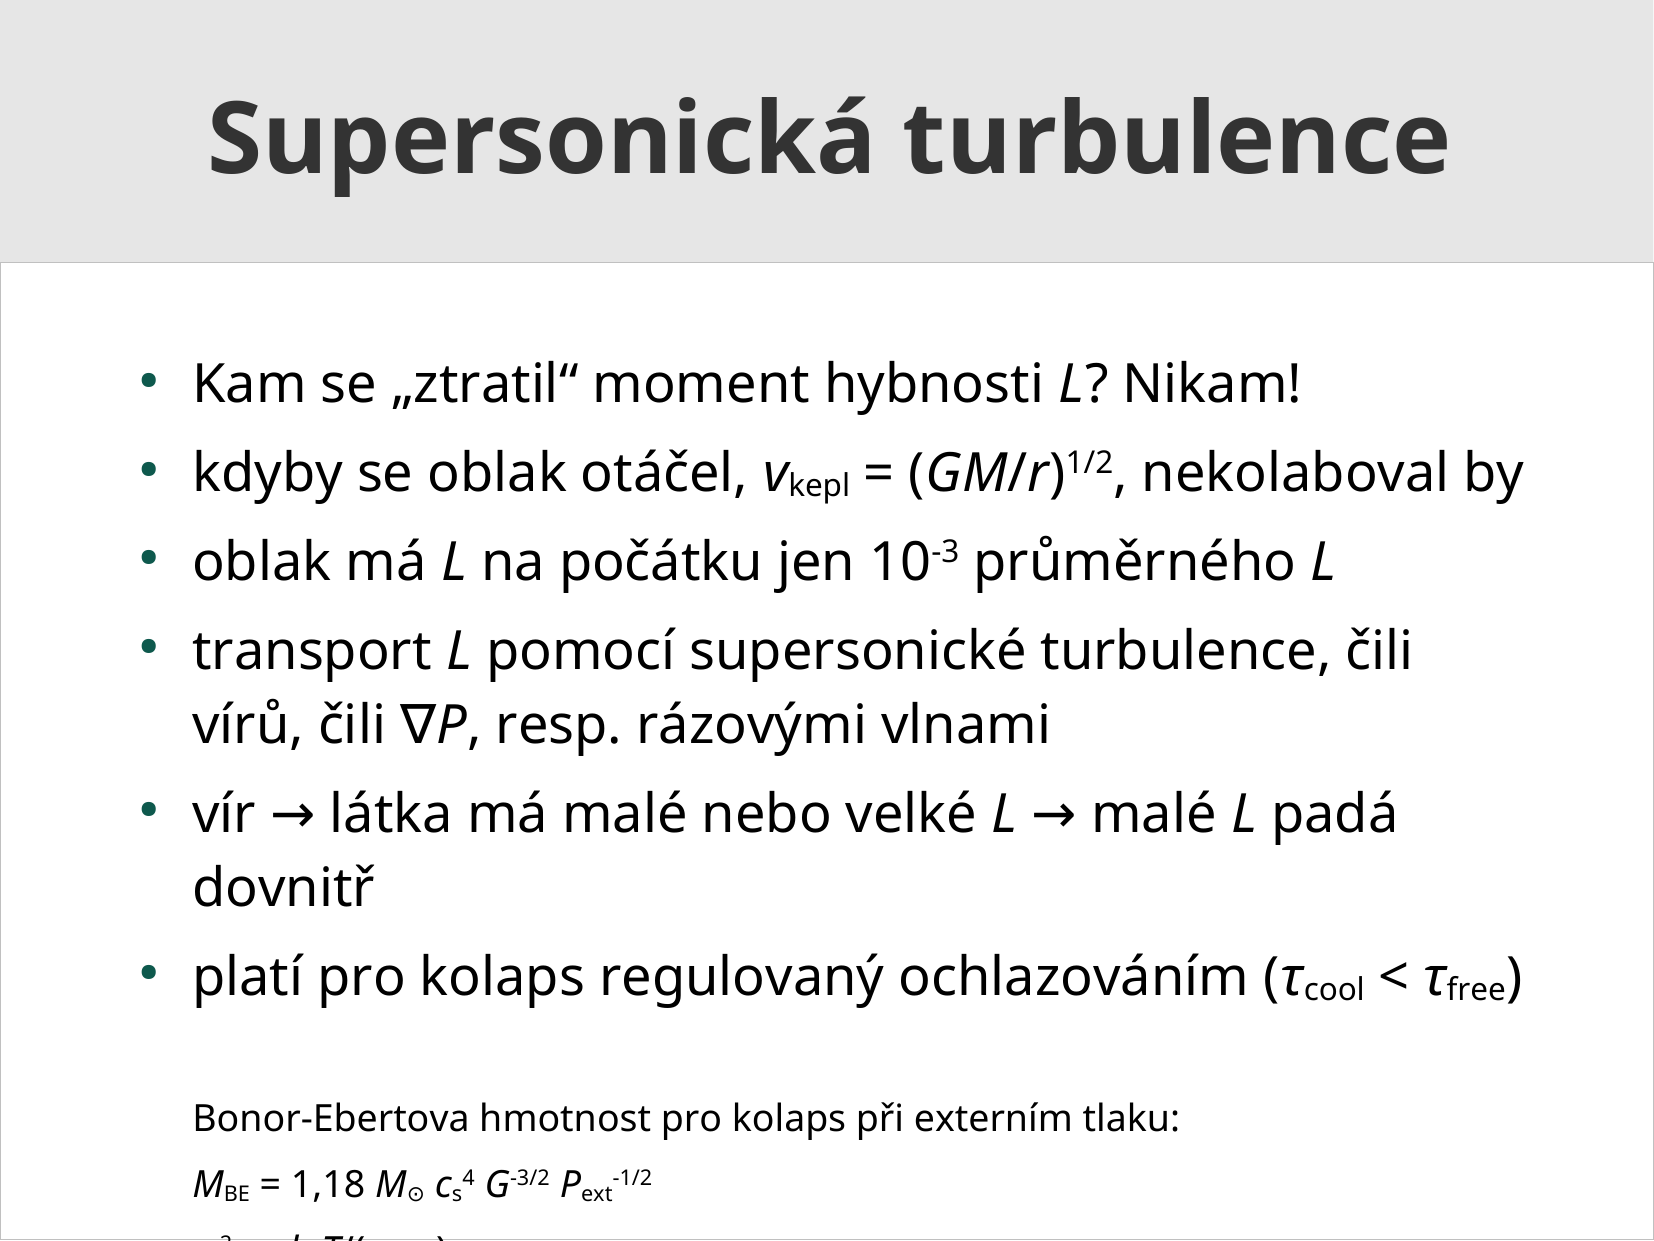

# Supersonická turbulence
Kam se „ztratil“ moment hybnosti L? Nikam!
kdyby se oblak otáčel, vkepl = (GM/r)1/2, nekolaboval by
oblak má L na počátku jen 10-3 průměrného L
transport L pomocí supersonické turbulence, čili vírů, čili ∇P, resp. rázovými vlnami
vír → látka má malé nebo velké L → malé L padá dovnitř
platí pro kolaps regulovaný ochlazováním (τcool < τfree)
Bonor-Ebertova hmotnost pro kolaps při externím tlaku:
MBE = 1,18 M⊙ cs4 G-3/2 Pext-1/2
cs2 = γkBT/(µmH)